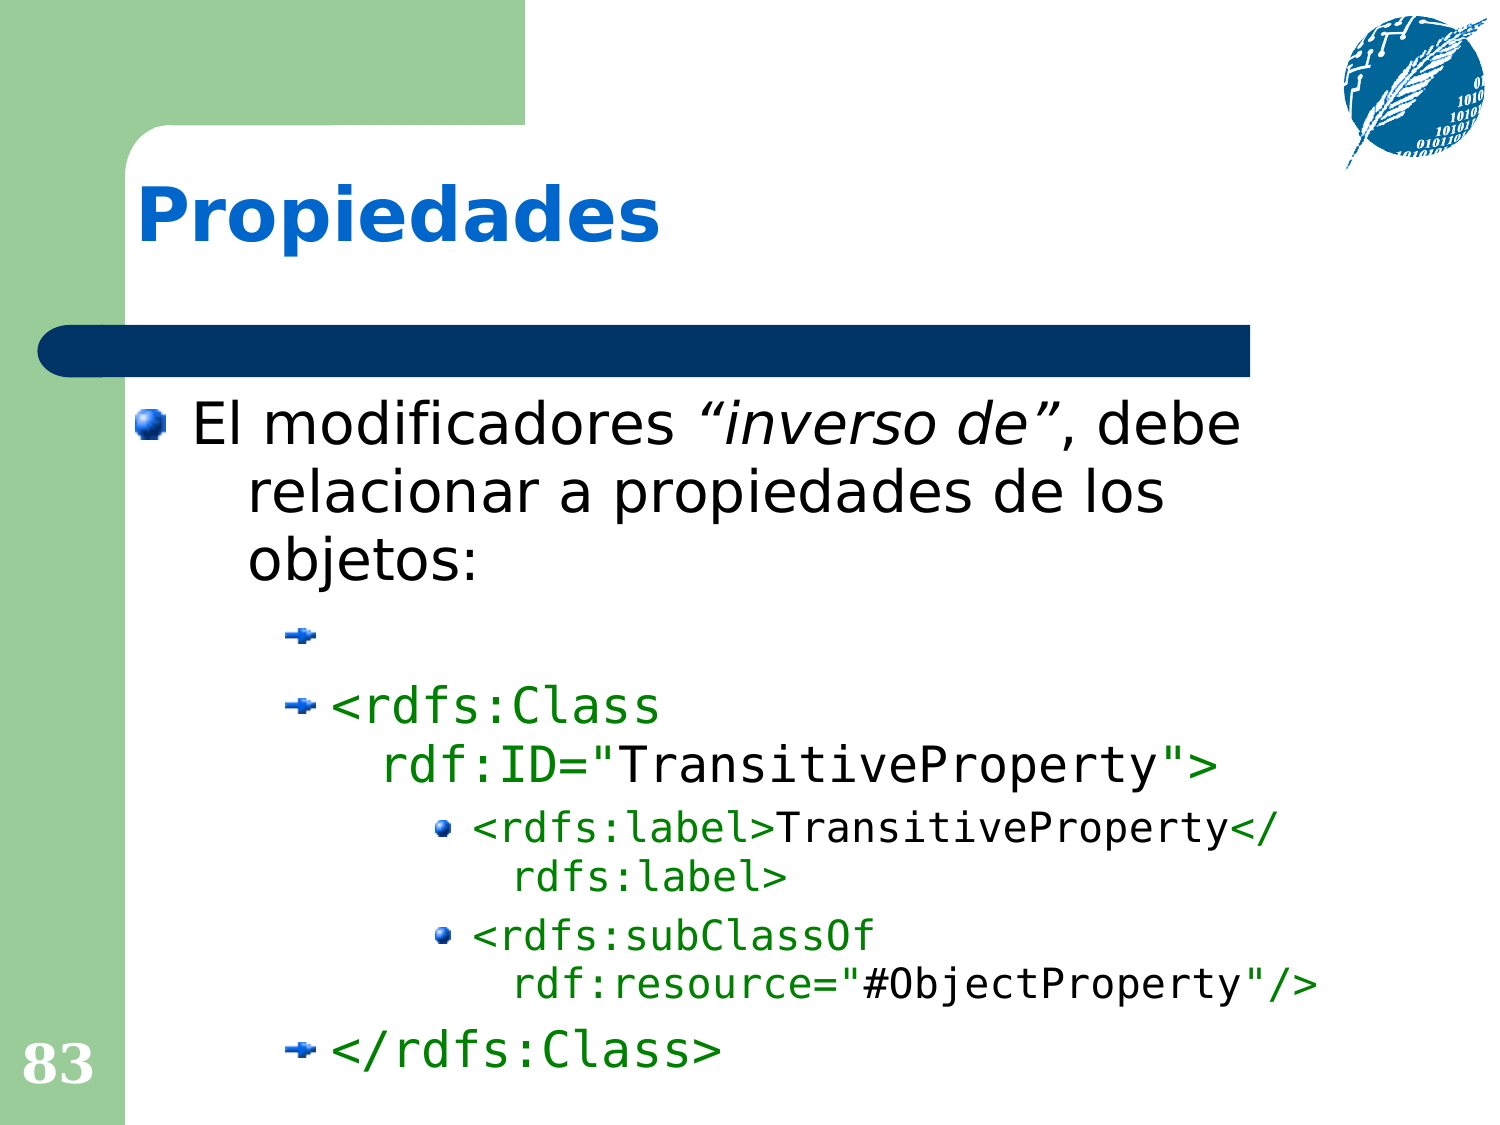

# Propiedades
El modificadores “inverso de”, debe relacionar a propiedades de los objetos:
<rdfs:Class rdf:ID="TransitiveProperty">
<rdfs:label>TransitiveProperty</rdfs:label>
<rdfs:subClassOf rdf:resource="#ObjectProperty"/>
</rdfs:Class>
83